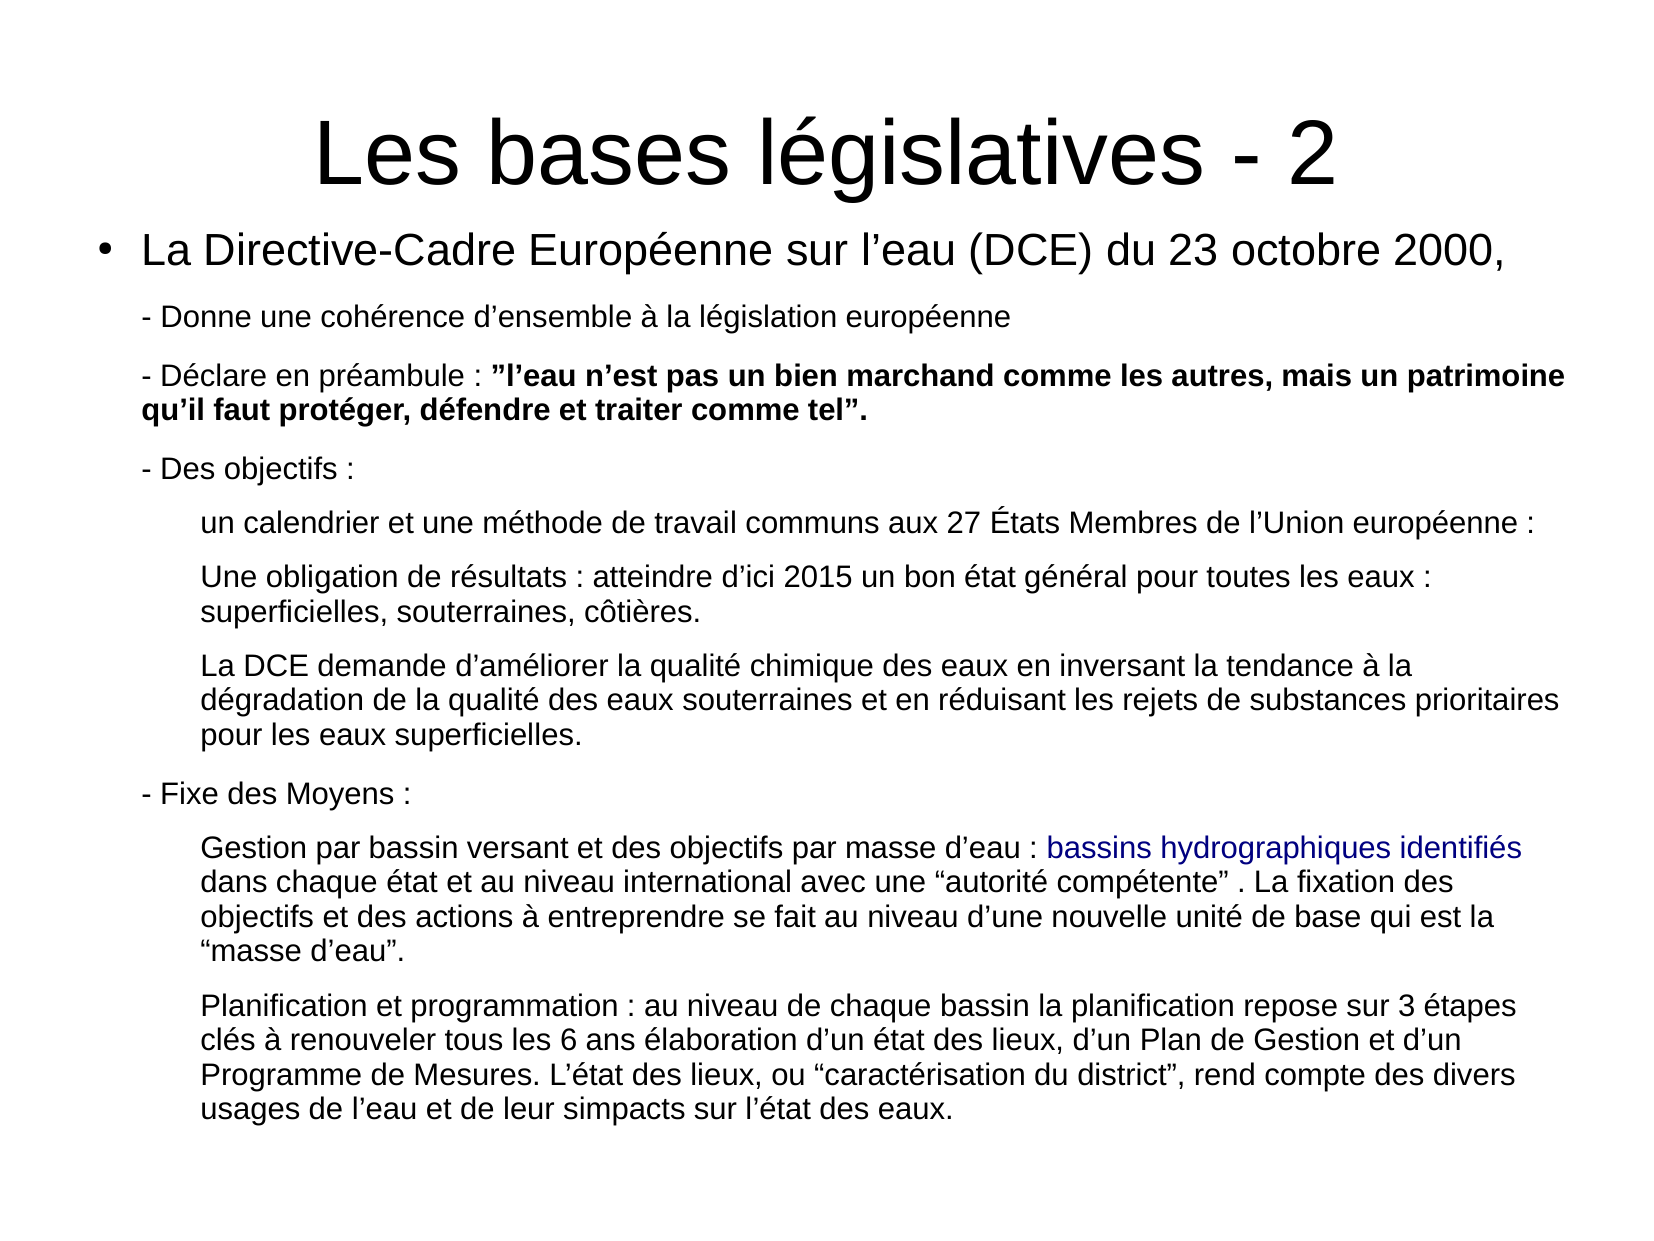

# Les bases législatives - 2
La Directive-Cadre Européenne sur l’eau (DCE) du 23 octobre 2000,
- Donne une cohérence d’ensemble à la législation européenne
- Déclare en préambule : ”l’eau n’est pas un bien marchand comme les autres, mais un patrimoine qu’il faut protéger, défendre et traiter comme tel”.
- Des objectifs :
un calendrier et une méthode de travail communs aux 27 États Membres de l’Union européenne :
Une obligation de résultats : atteindre d’ici 2015 un bon état général pour toutes les eaux : superficielles, souterraines, côtières.
La DCE demande d’améliorer la qualité chimique des eaux en inversant la tendance à la dégradation de la qualité des eaux souterraines et en réduisant les rejets de substances prioritaires pour les eaux superficielles.
- Fixe des Moyens :
Gestion par bassin versant et des objectifs par masse d’eau : bassins hydrographiques identifiés dans chaque état et au niveau international avec une “autorité compétente” . La fixation des objectifs et des actions à entreprendre se fait au niveau d’une nouvelle unité de base qui est la “masse d’eau”.
Planification et programmation : au niveau de chaque bassin la planification repose sur 3 étapes clés à renouveler tous les 6 ans élaboration d’un état des lieux, d’un Plan de Gestion et d’un Programme de Mesures. L’état des lieux, ou “caractérisation du district”, rend compte des divers usages de l’eau et de leur simpacts sur l’état des eaux.